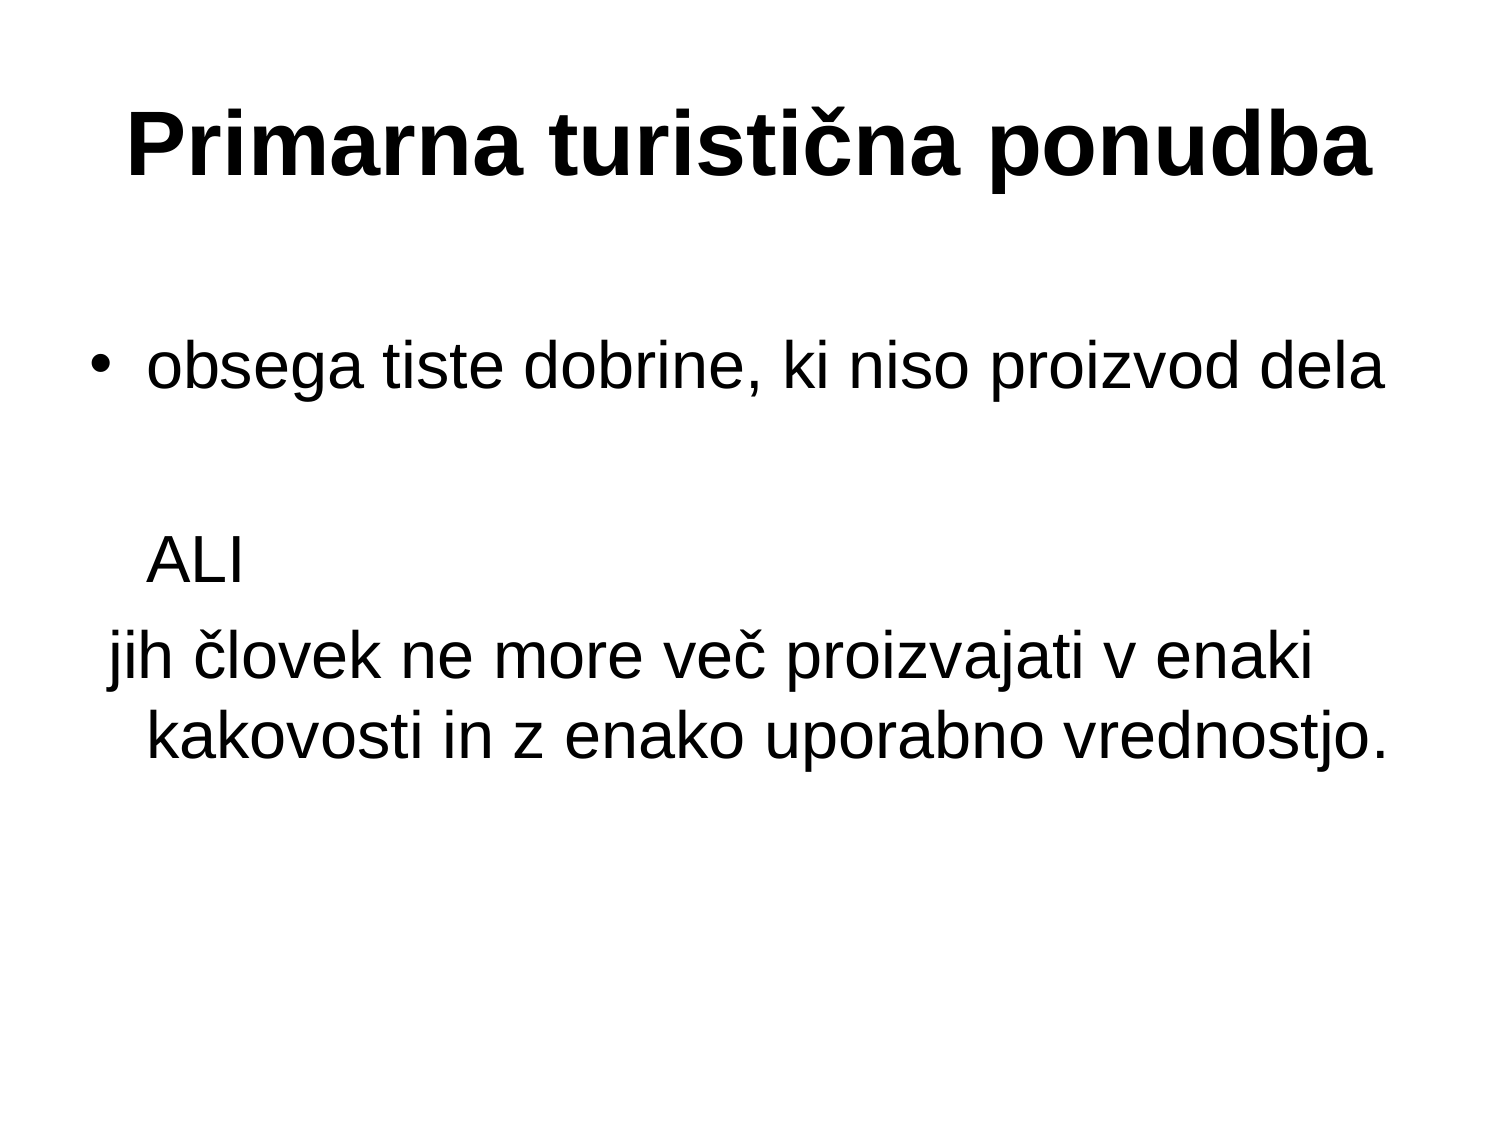

# Primarna turistična ponudba
obsega tiste dobrine, ki niso proizvod dela
	ALI
 jih človek ne more več proizvajati v enaki kakovosti in z enako uporabno vrednostjo.